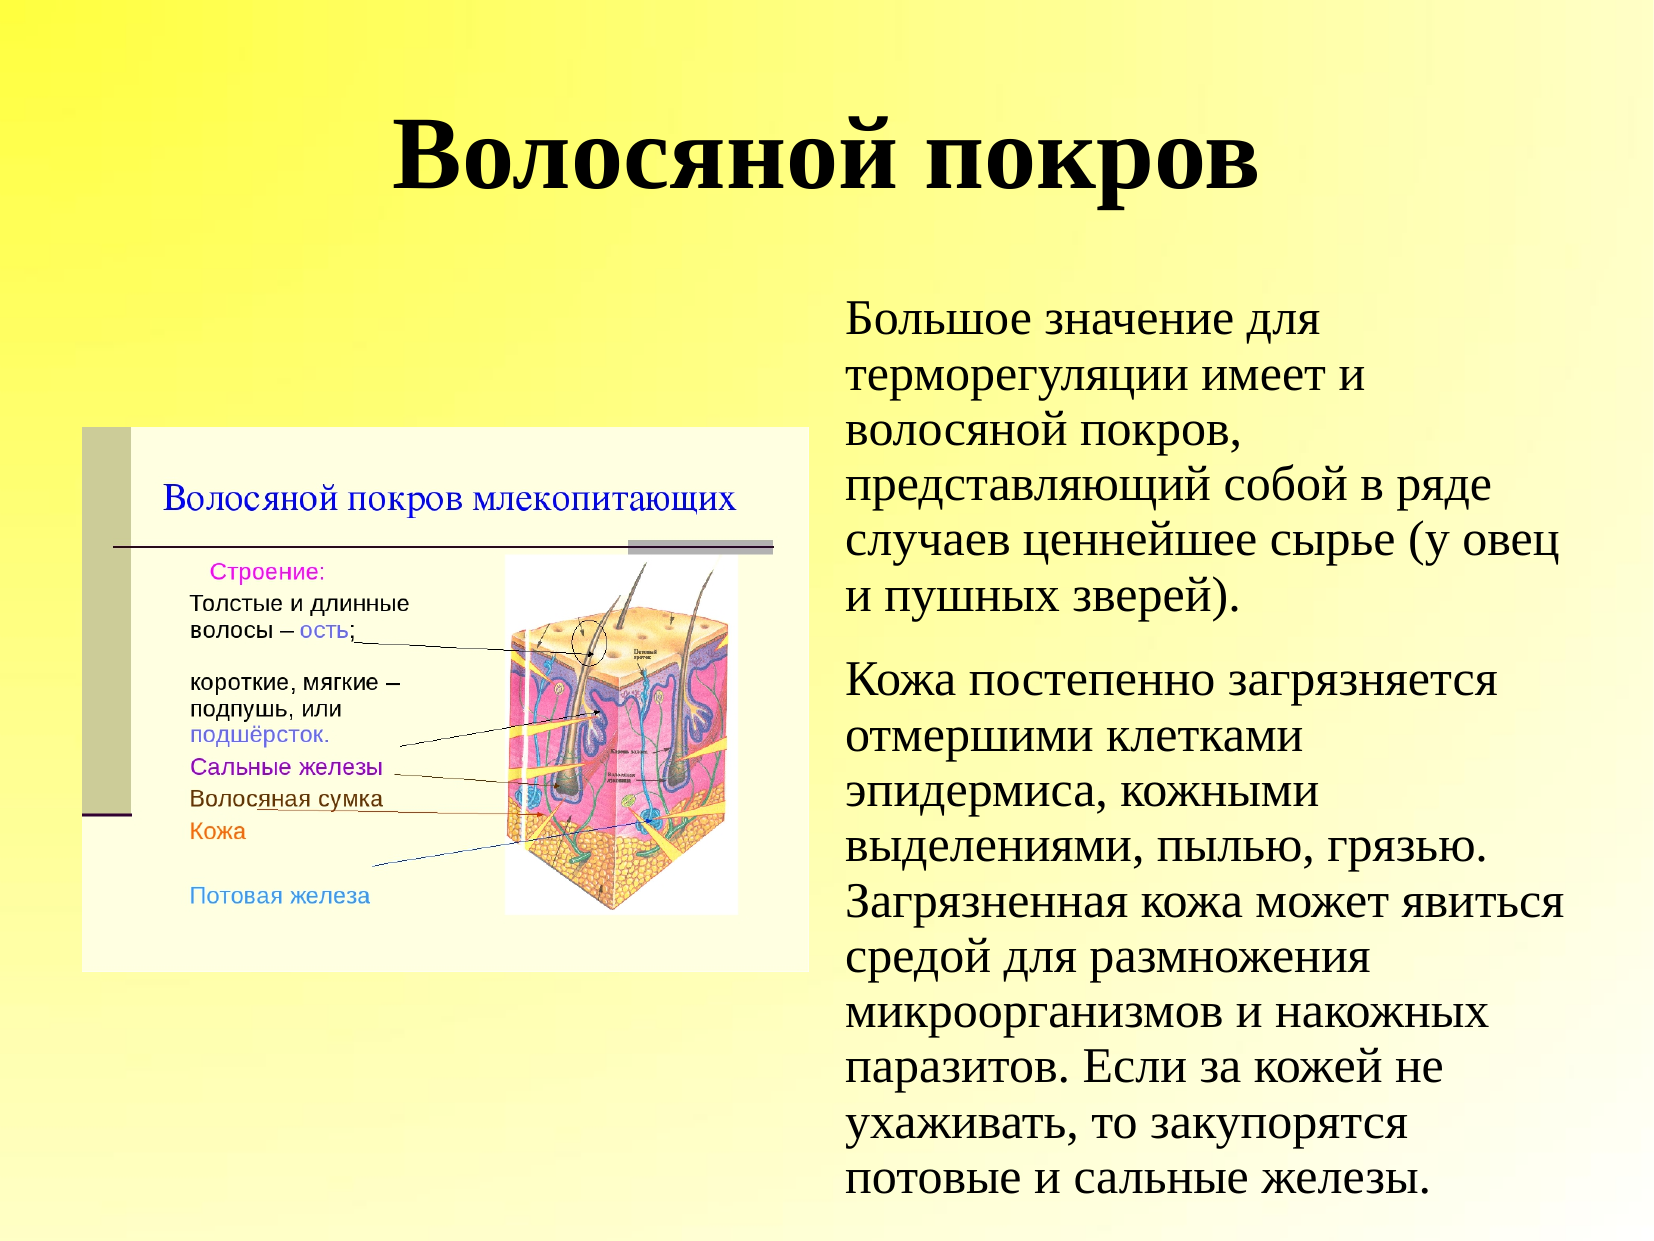

# Волосяной покров
Большое значение для терморегуляции имеет и волосяной покров, представляющий собой в ряде случаев ценнейшее сырье (у овец и пушных зверей).
Кожа постепенно загрязняется отмершими клетками эпидермиса, кожными выделениями, пылью, грязью. Загрязненная кожа может явиться средой для размножения микроорганизмов и накожных паразитов. Если за кожей не ухаживать, то закупорятся потовые и сальные железы.